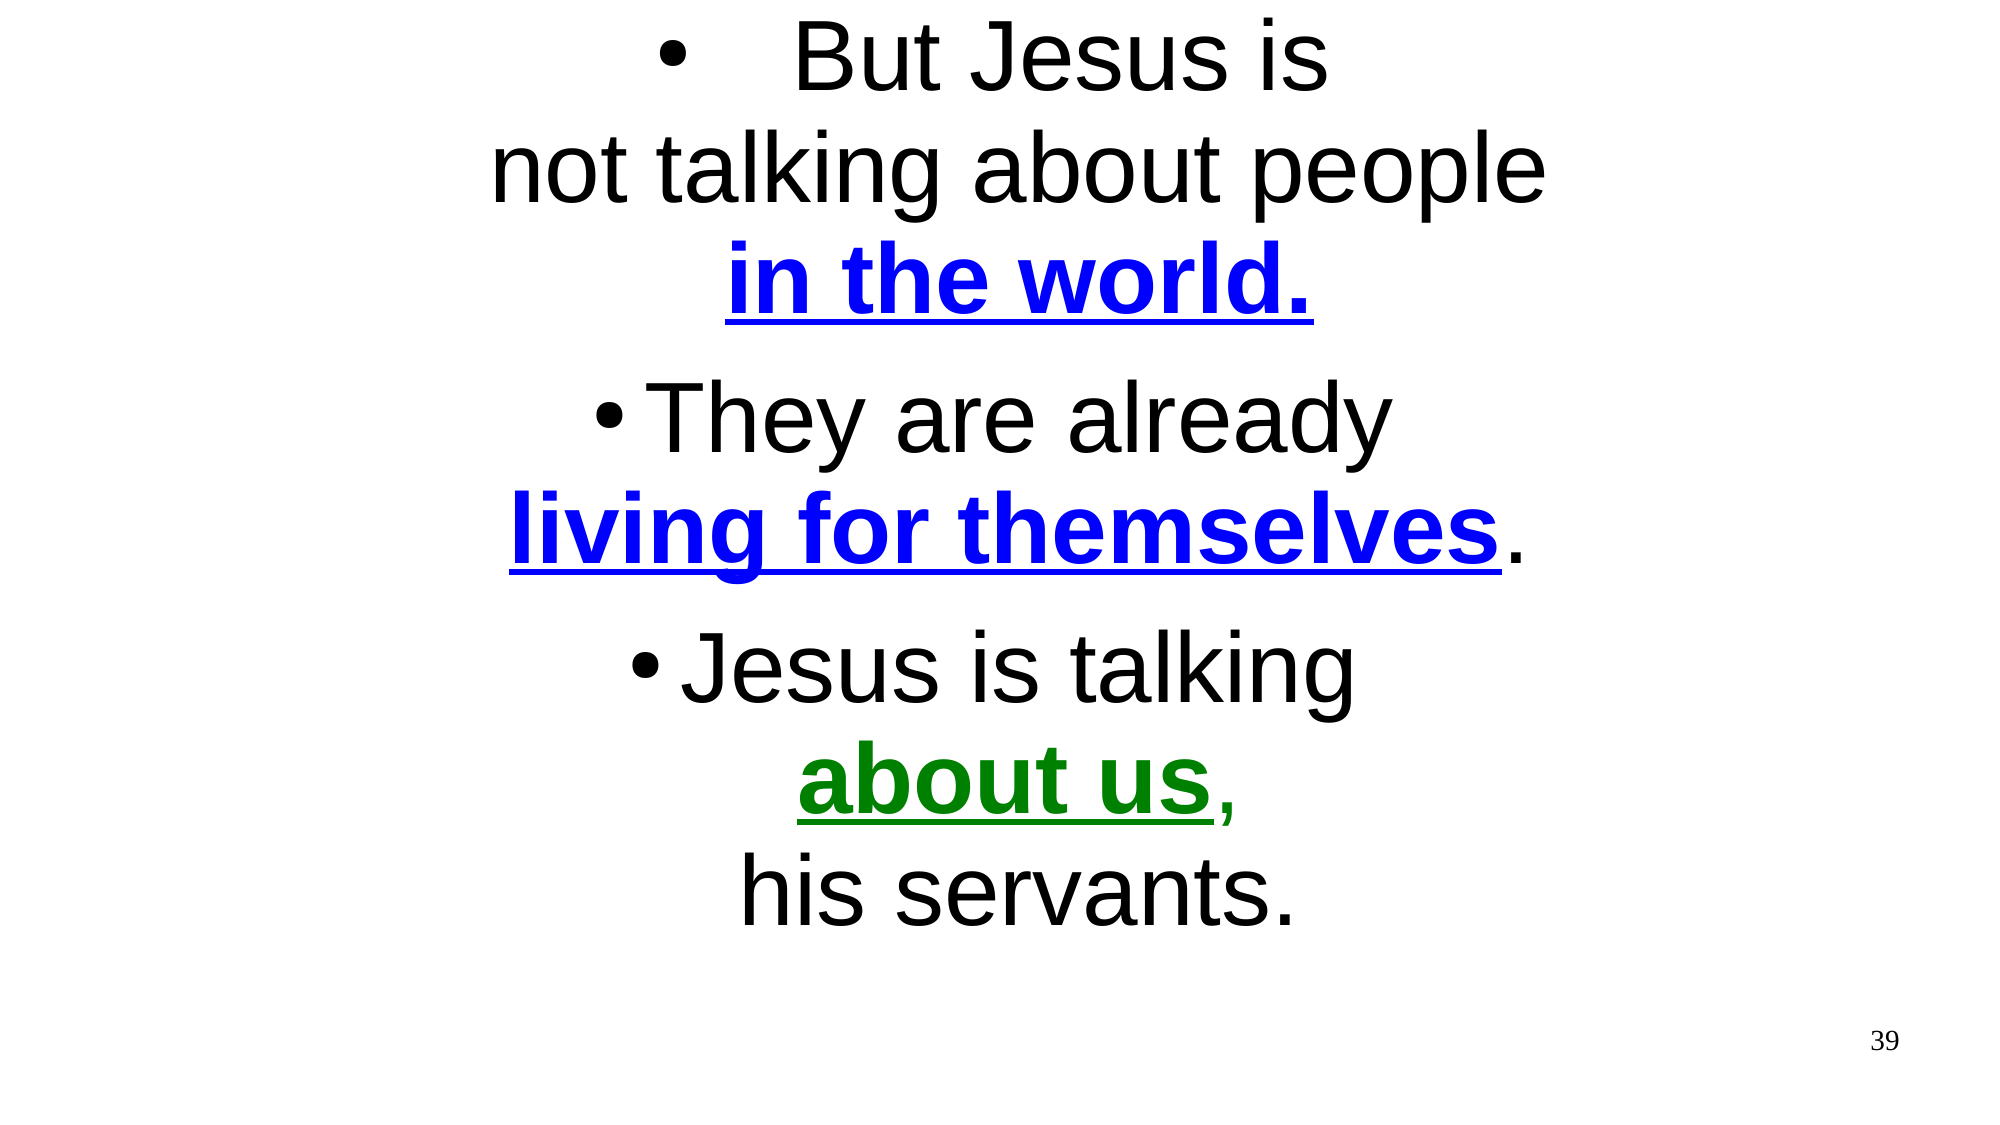

# But Jesus is not talking about people in the world.
They are already
living for themselves.
Jesus is talking
about us,
his servants.
39